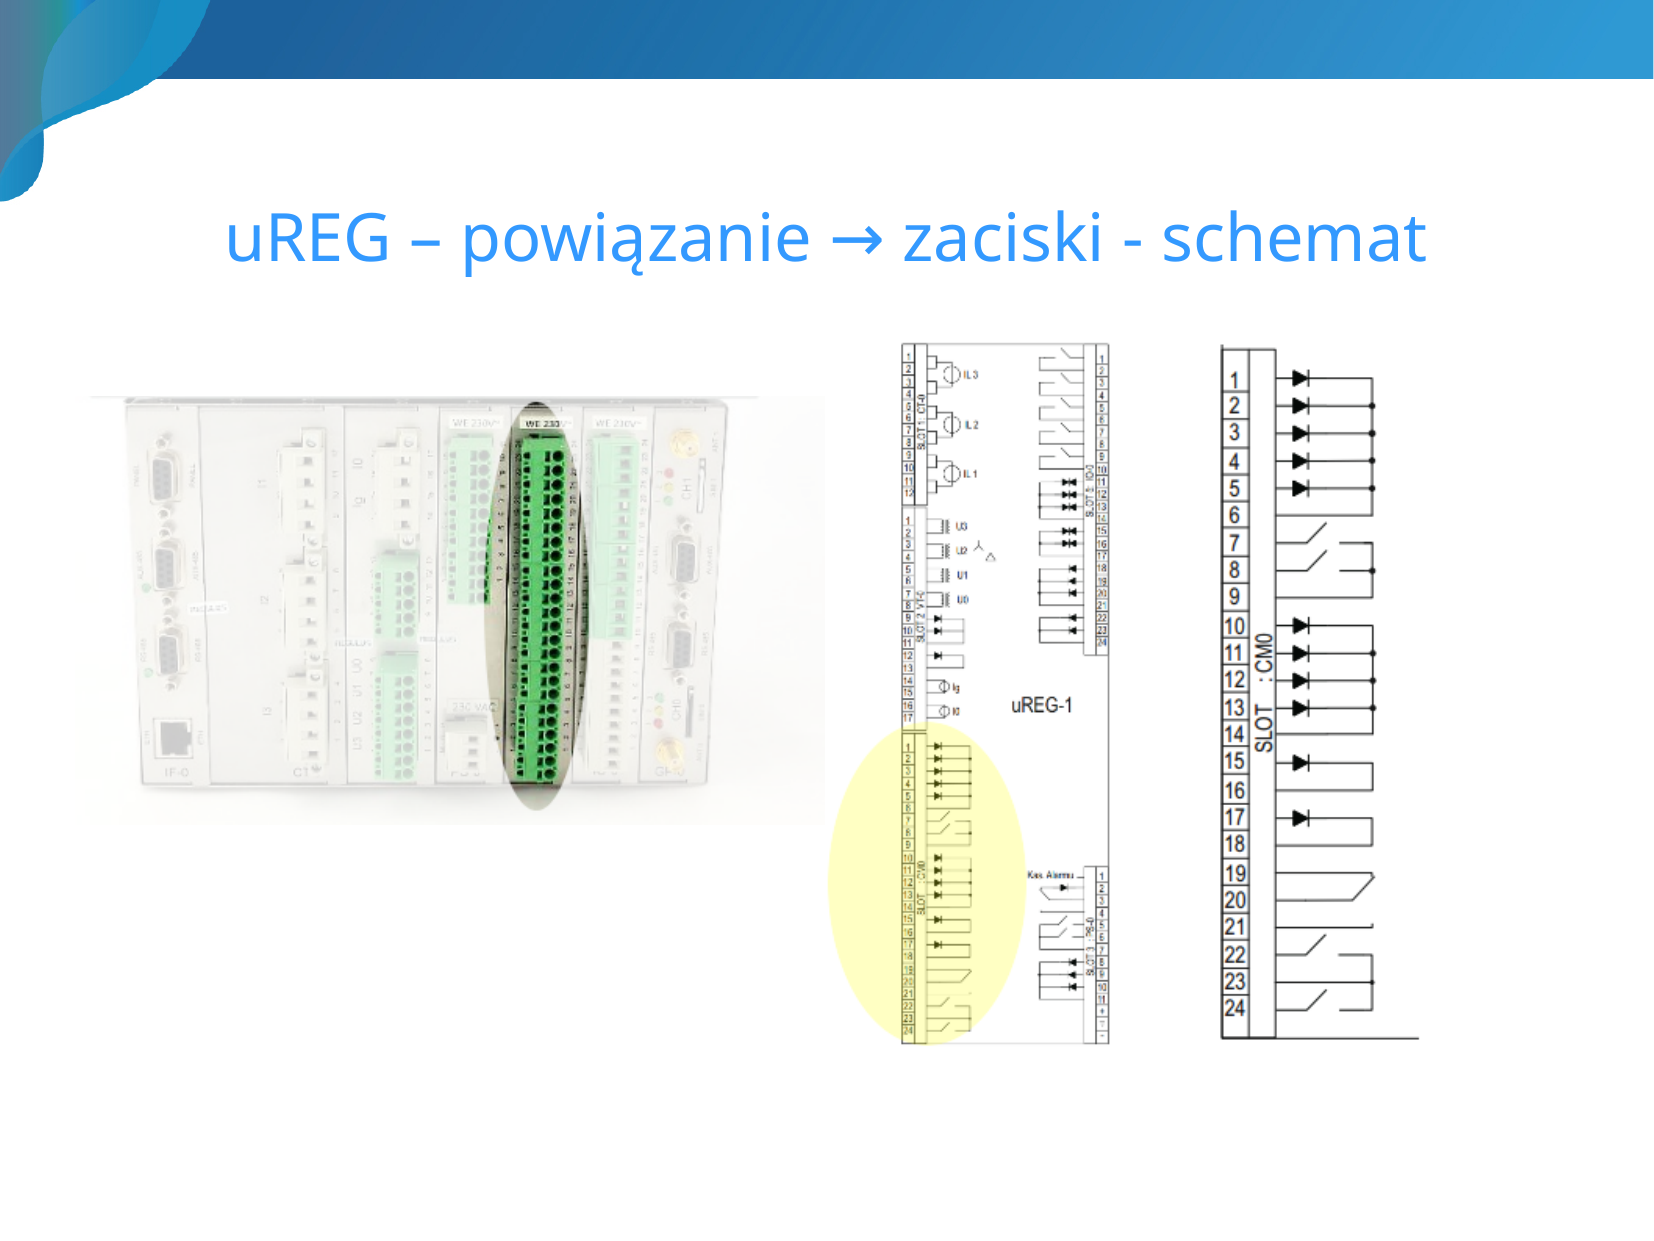

# uREG – powiązanie → zaciski - schemat